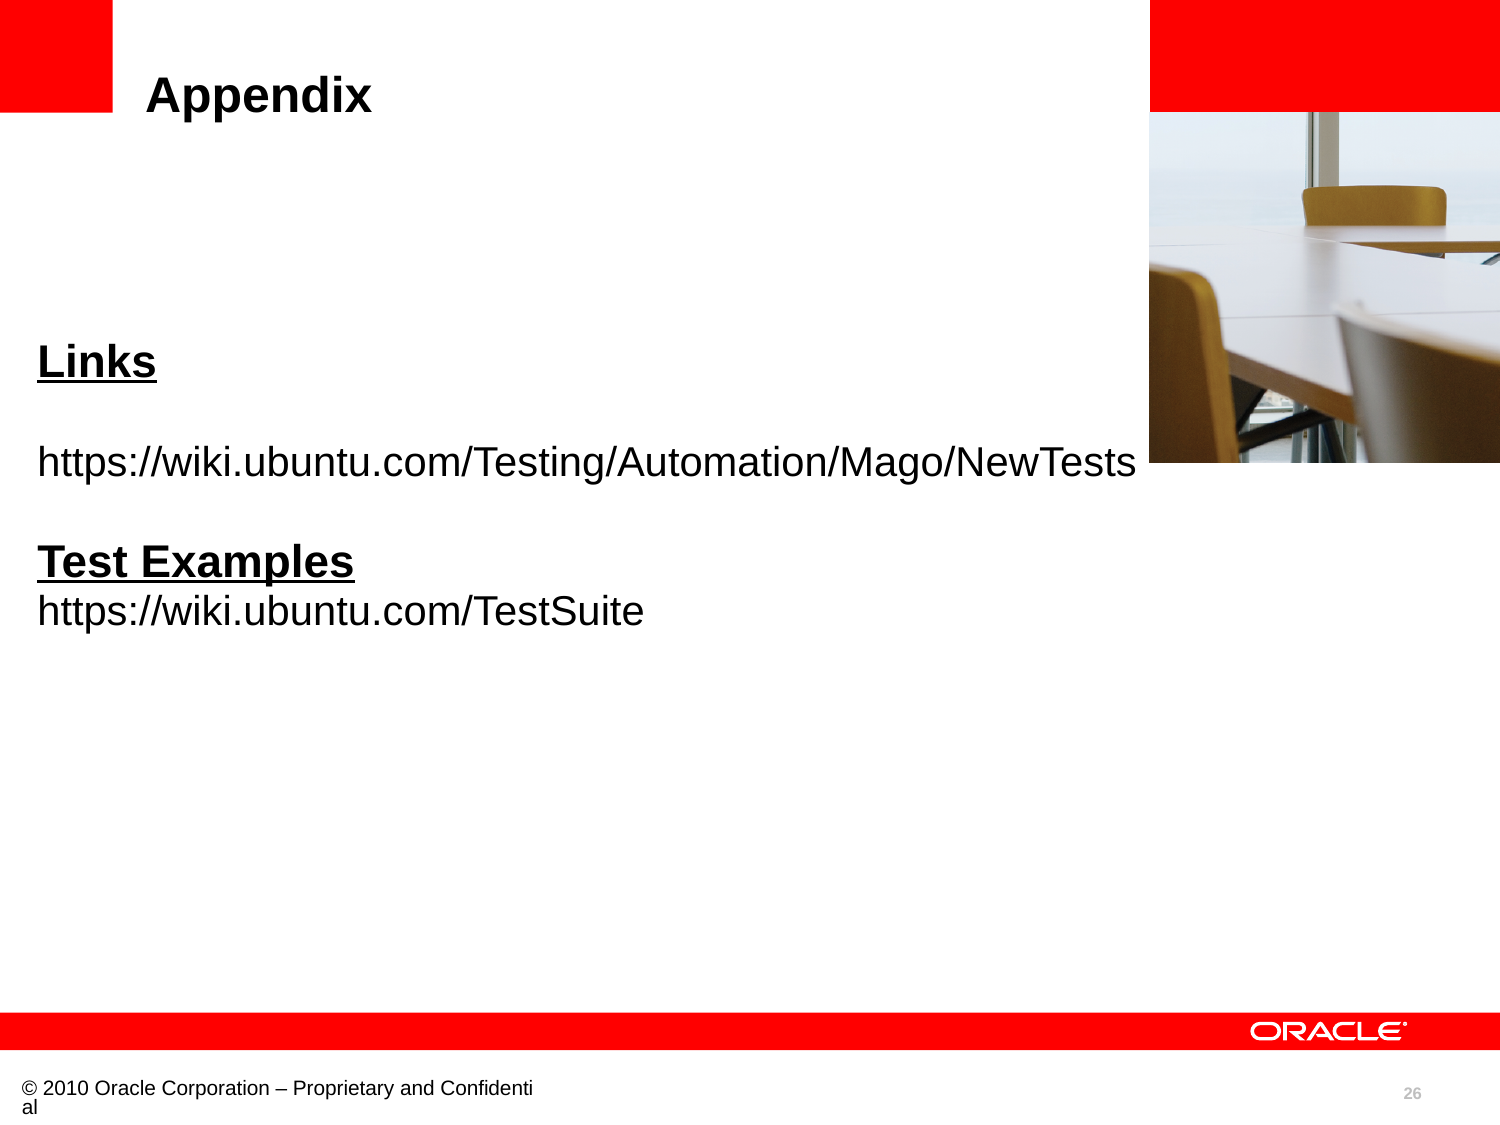

# Appendix
Links
https://wiki.ubuntu.com/Testing/Automation/Mago/NewTests
Test Examples
https://wiki.ubuntu.com/TestSuite
© 2010 Oracle Corporation – Proprietary and Confidential